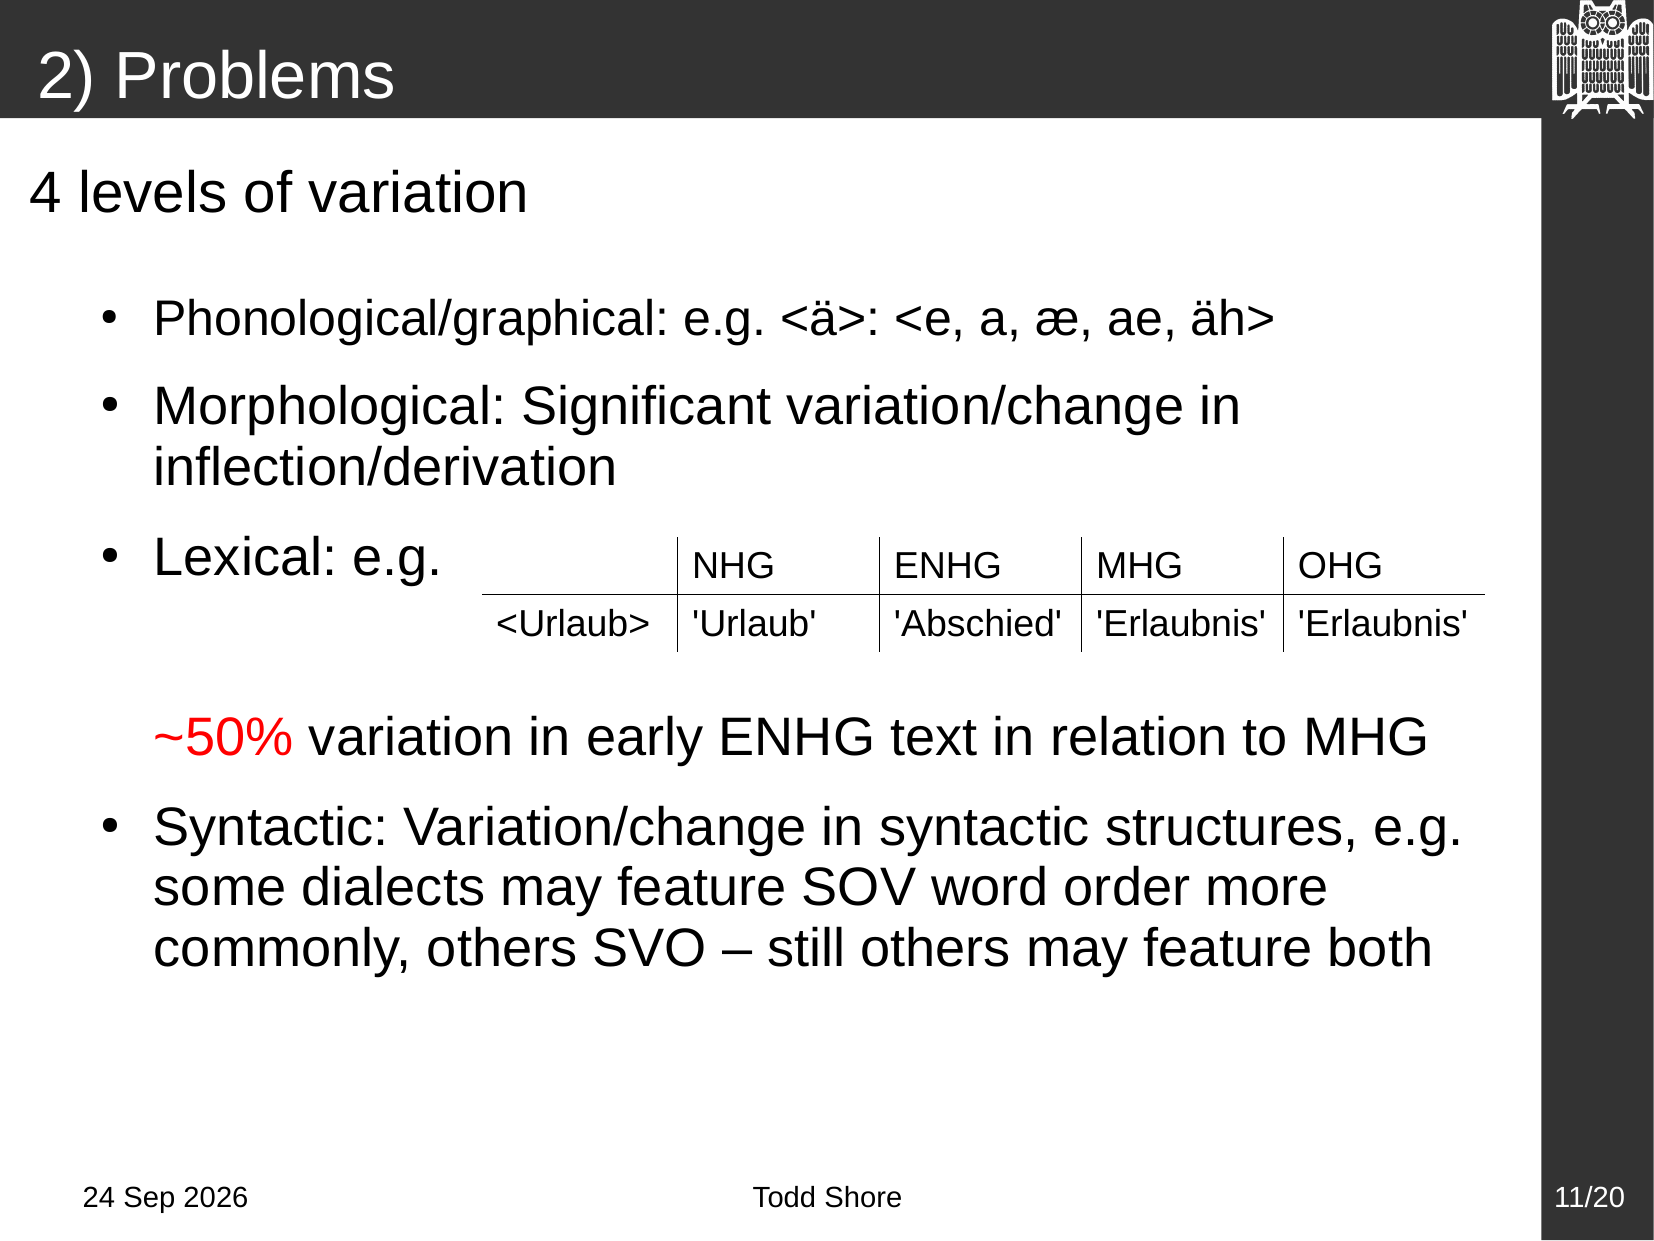

2) Problems
4 levels of variation
# Phonological/graphical: e.g. <ä>: <e, a, æ, ae, äh>
Morphological: Significant variation/change in inflection/derivation
Lexical: e.g.
~50% variation in early ENHG text in relation to MHG
Syntactic: Variation/change in syntactic structures, e.g. some dialects may feature SOV word order more commonly, others SVO – still others may feature both
| | NHG | ENHG | MHG | OHG |
| --- | --- | --- | --- | --- |
| <Urlaub> | 'Urlaub' | 'Abschied' | 'Erlaubnis' | 'Erlaubnis' |
11